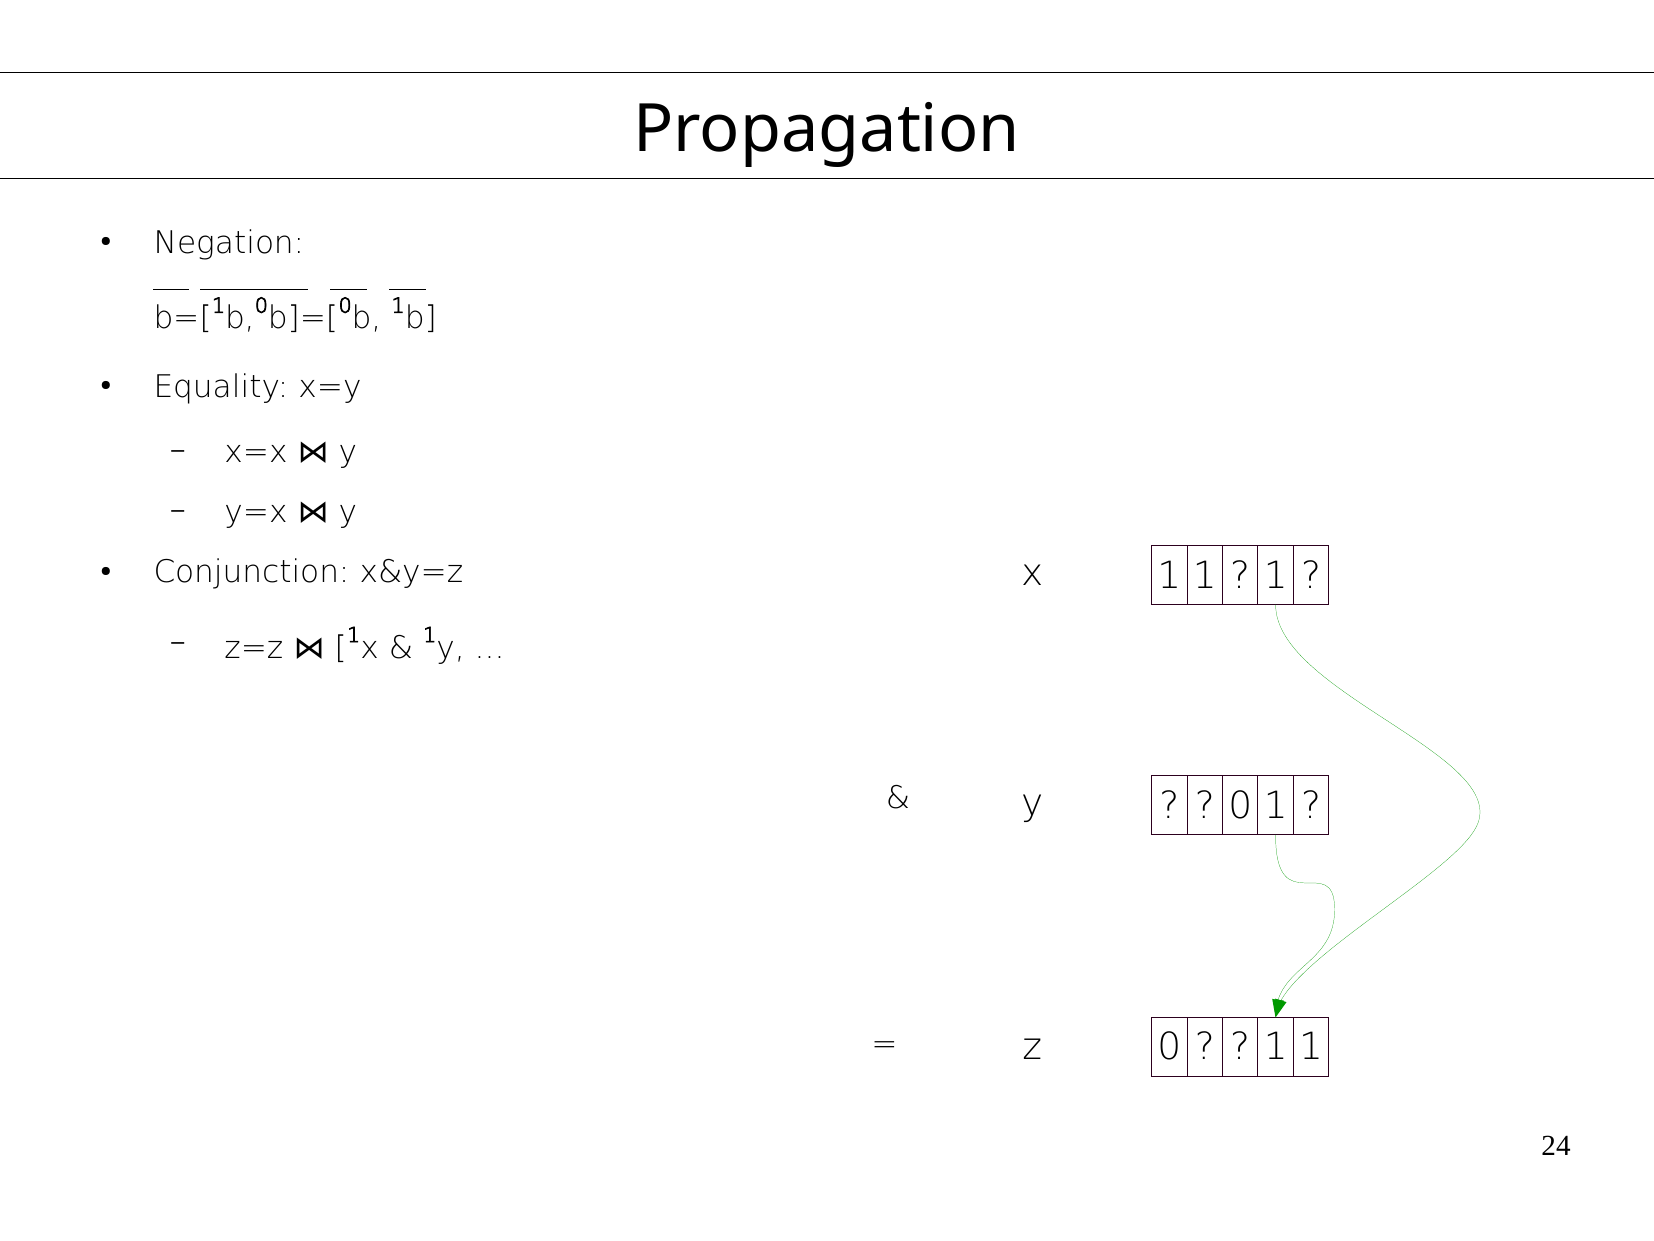

When the ONED vectors of BOTH x and y are set to one, we want the Z to be also set to one. And if it is already set to one, we want to hold on to that information of course.
Propagation
# Negation:
b=[1b,0b]=[0b, 1b]
Equality: x=y
x=x ⋈ y
y=x ⋈ y
Conjunction: x&y=z
z=z ⋈ [1x & 1y, ...
x
1
1
?
1
?
y
?
?
0
1
?
&
0
?
?
1
1
z
=
24